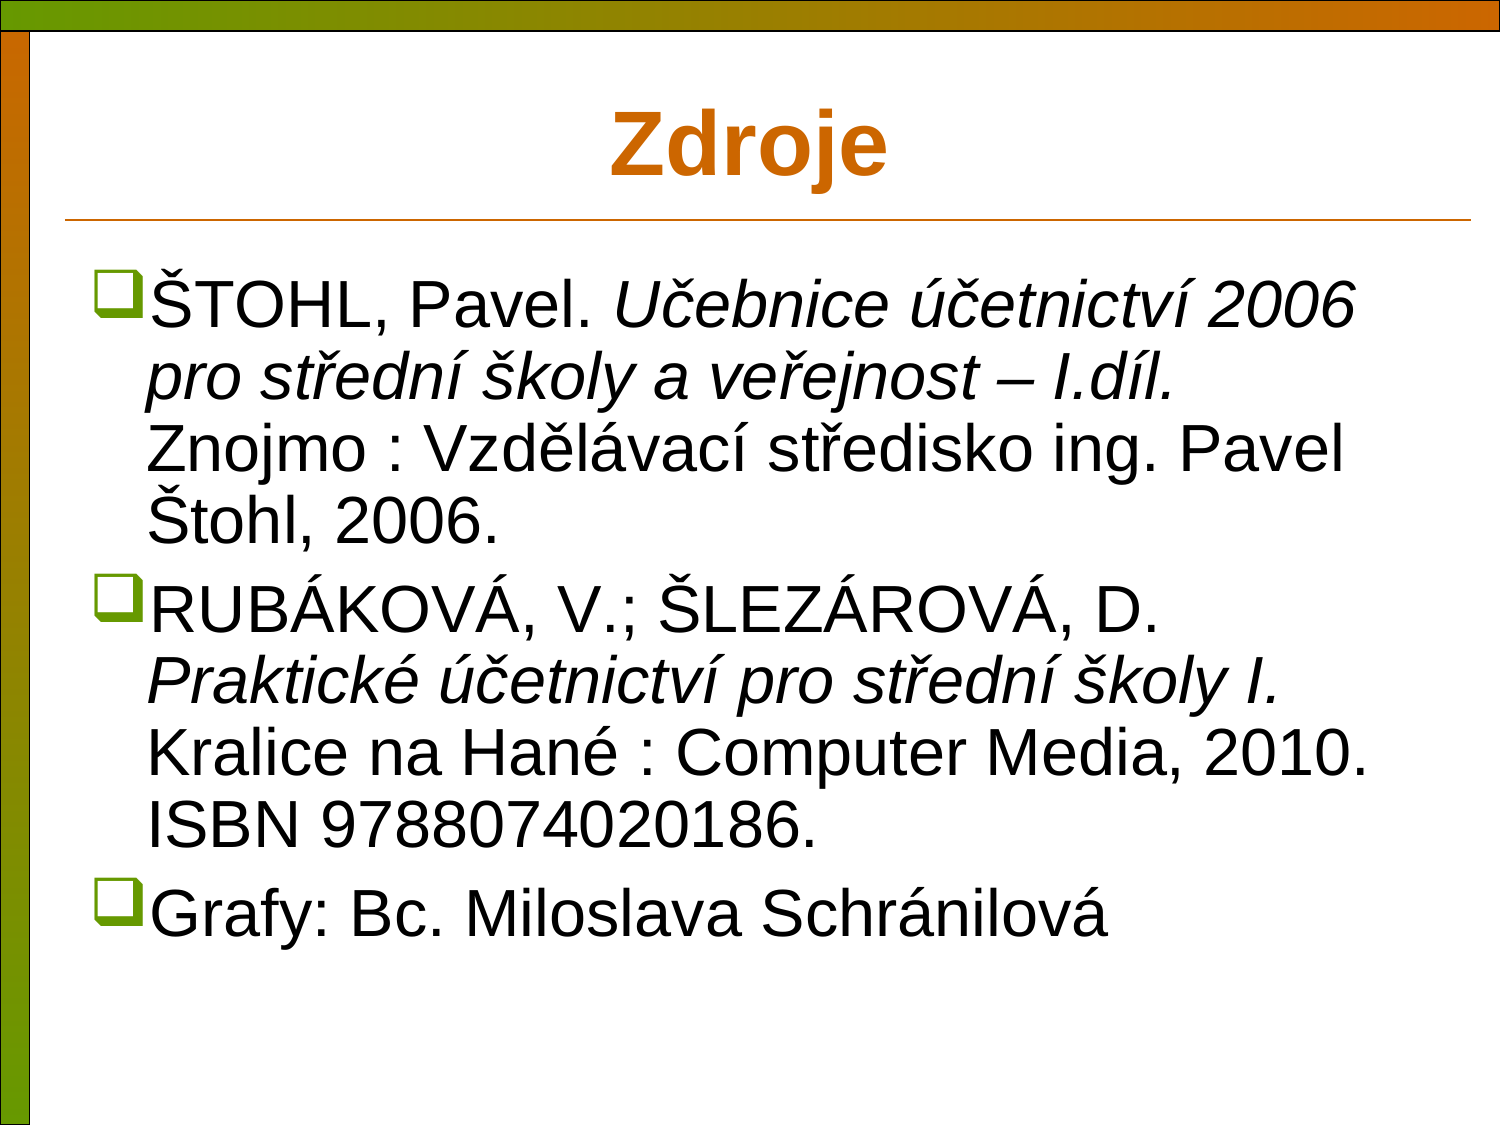

# Zdroje
ŠTOHL, Pavel. Učebnice účetnictví 2006 pro střední školy a veřejnost – I.díl. Znojmo : Vzdělávací středisko ing. Pavel Štohl, 2006.
RUBÁKOVÁ, V.; ŠLEZÁROVÁ, D. Praktické účetnictví pro střední školy I. Kralice na Hané : Computer Media, 2010. ISBN 9788074020186.
Grafy: Bc. Miloslava Schránilová